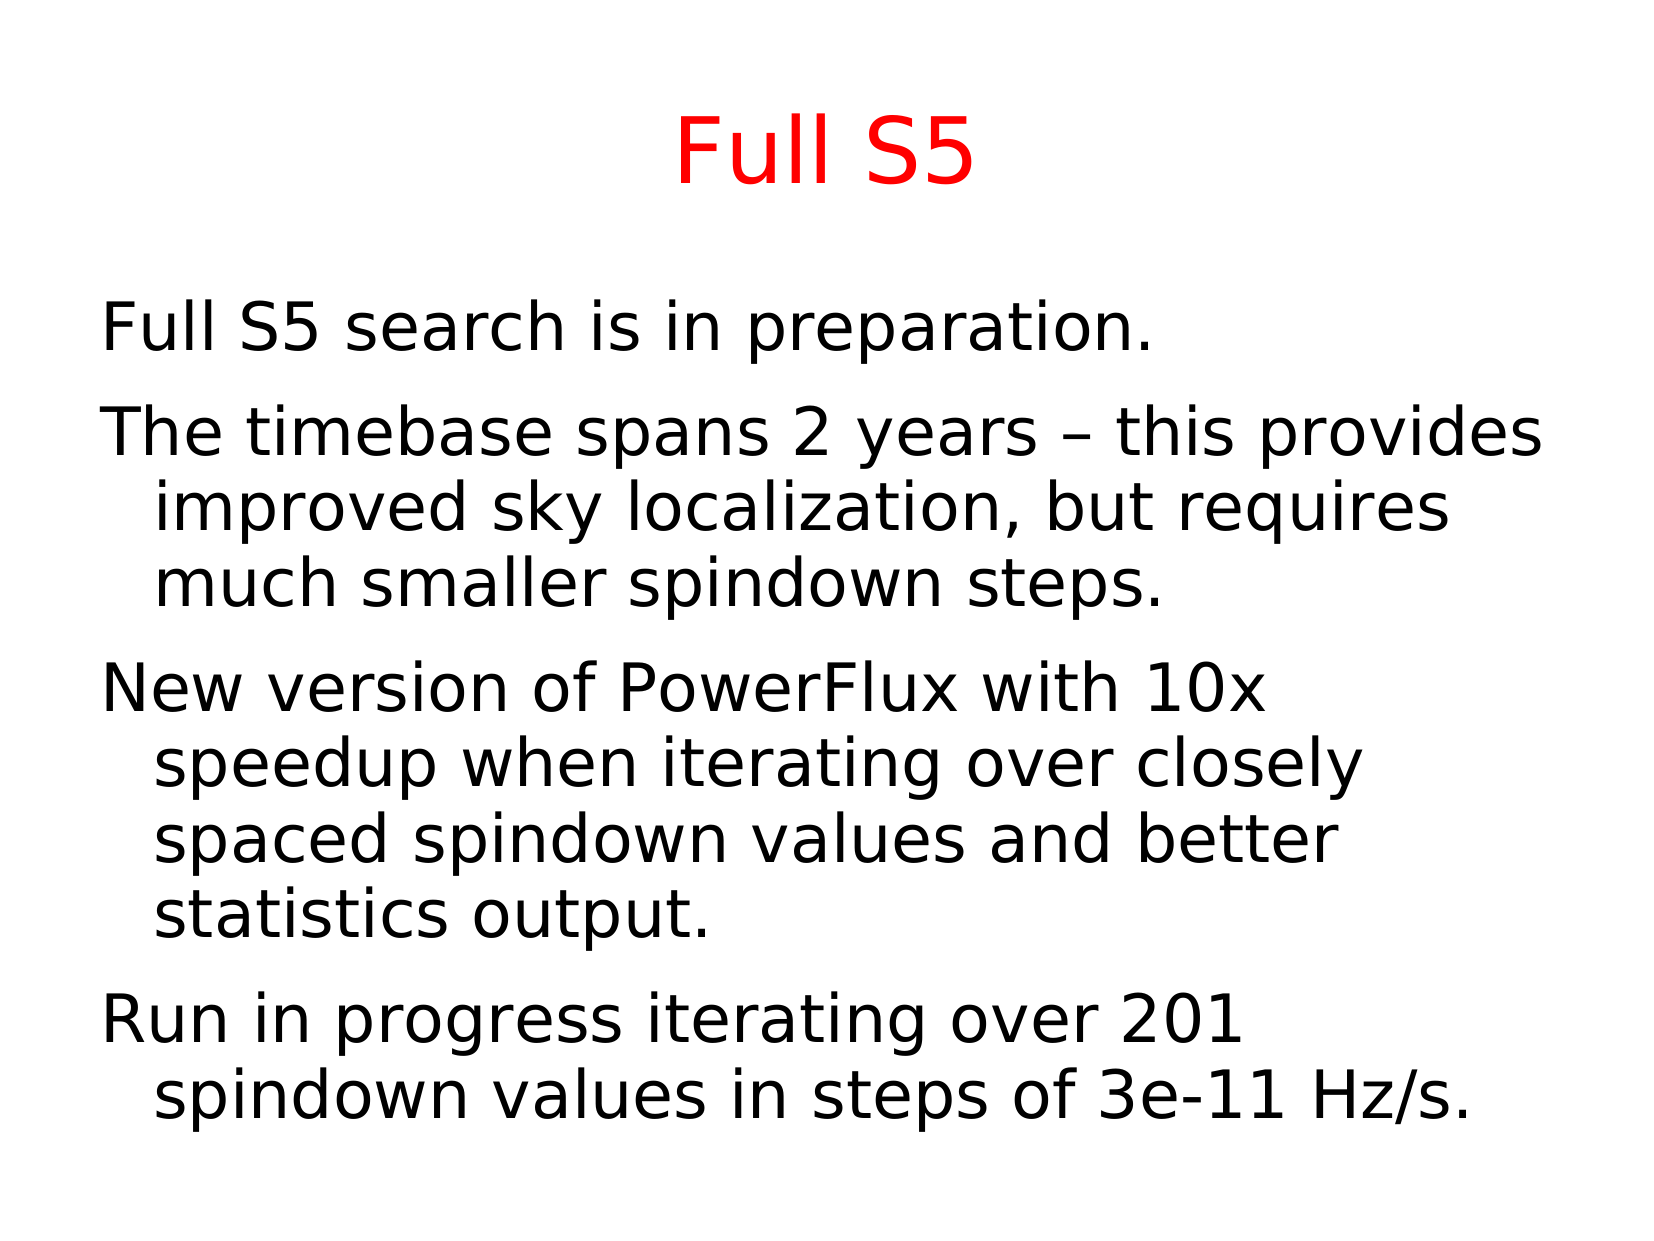

# Full S5
Full S5 search is in preparation.
The timebase spans 2 years – this provides improved sky localization, but requires much smaller spindown steps.
New version of PowerFlux with 10x speedup when iterating over closely spaced spindown values and better statistics output.
Run in progress iterating over 201 spindown values in steps of 3e-11 Hz/s.